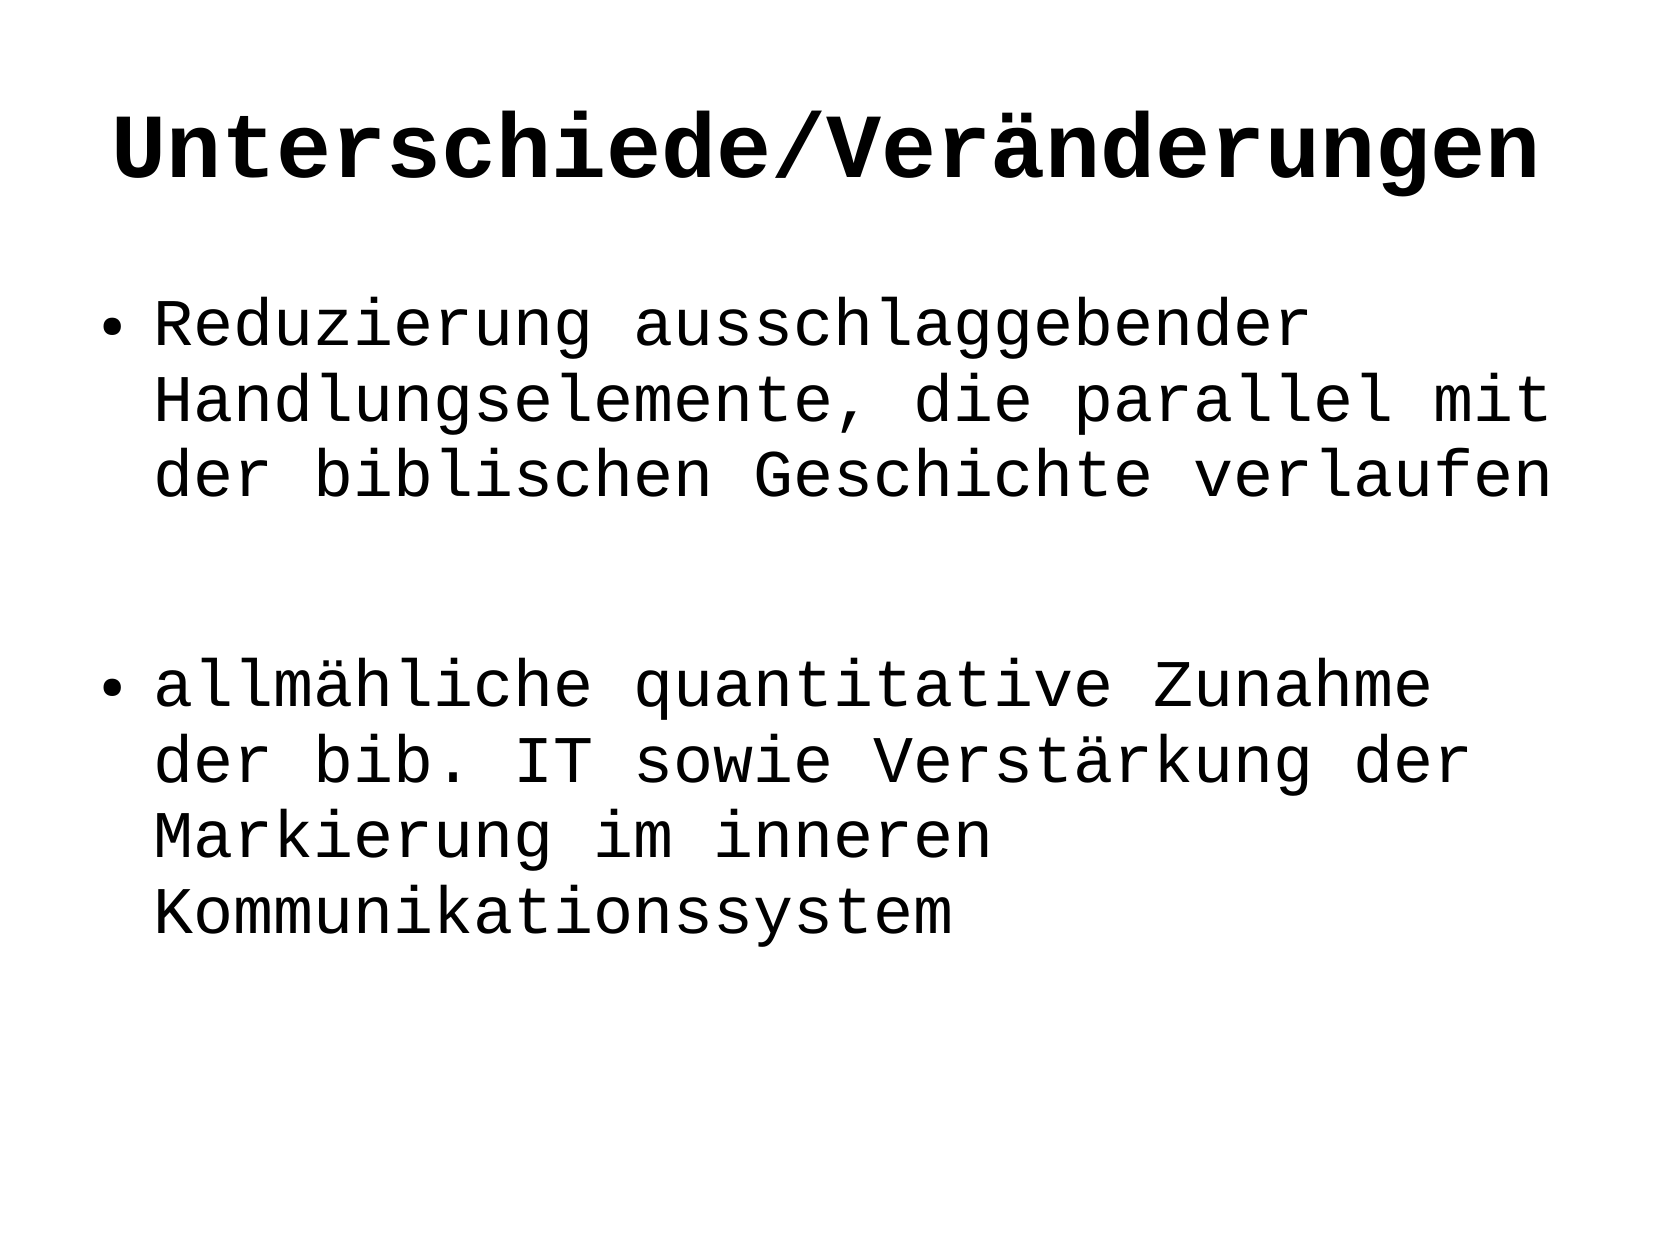

# Unterschiede/Veränderungen
Reduzierung ausschlaggebender 		Handlungselemente, die parallel mit der biblischen Geschichte verlaufen
allmähliche quantitative Zunahme der bib. IT sowie Verstärkung der Markierung im inneren Kommunikationssystem